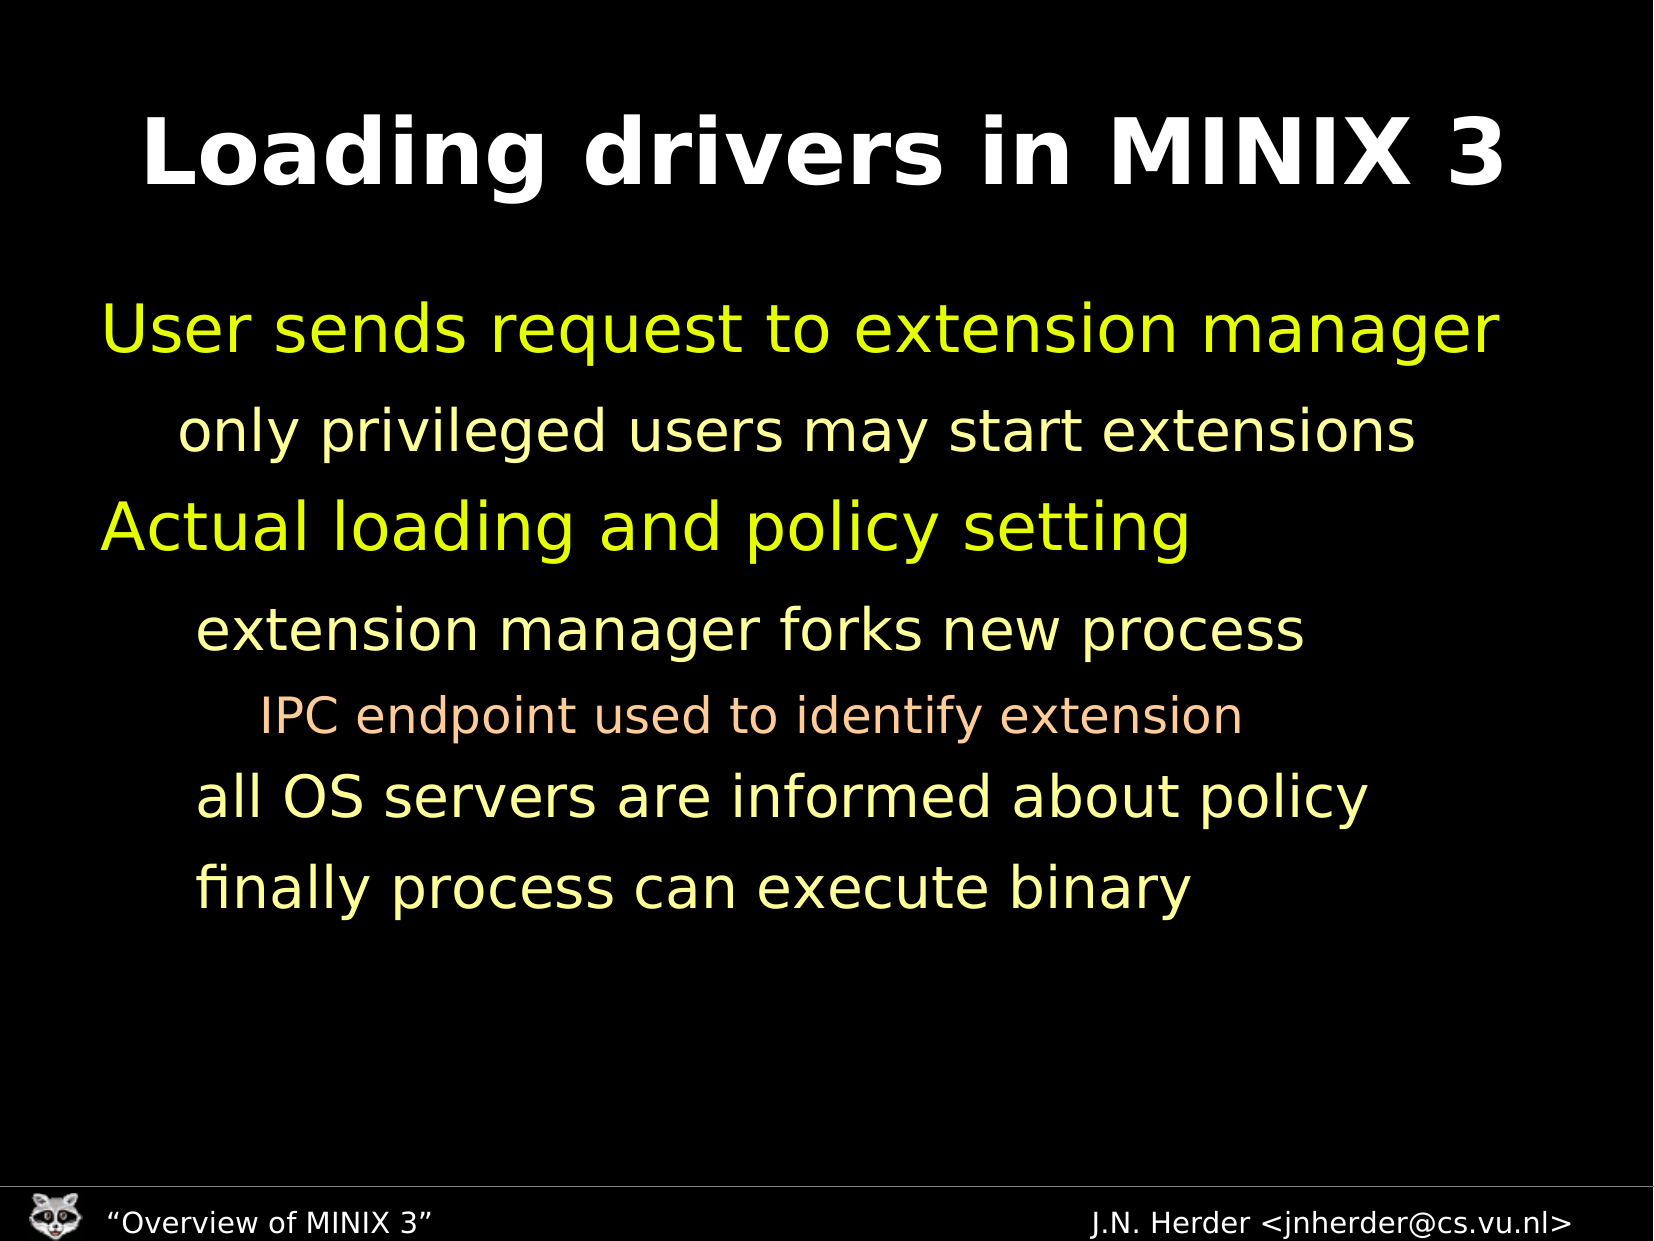

# Loading drivers in MINIX 3
User sends request to extension manager
only privileged users may start extensions
Actual loading and policy setting
 extension manager forks new process
IPC endpoint used to identify extension
 all OS servers are informed about policy
 finally process can execute binary